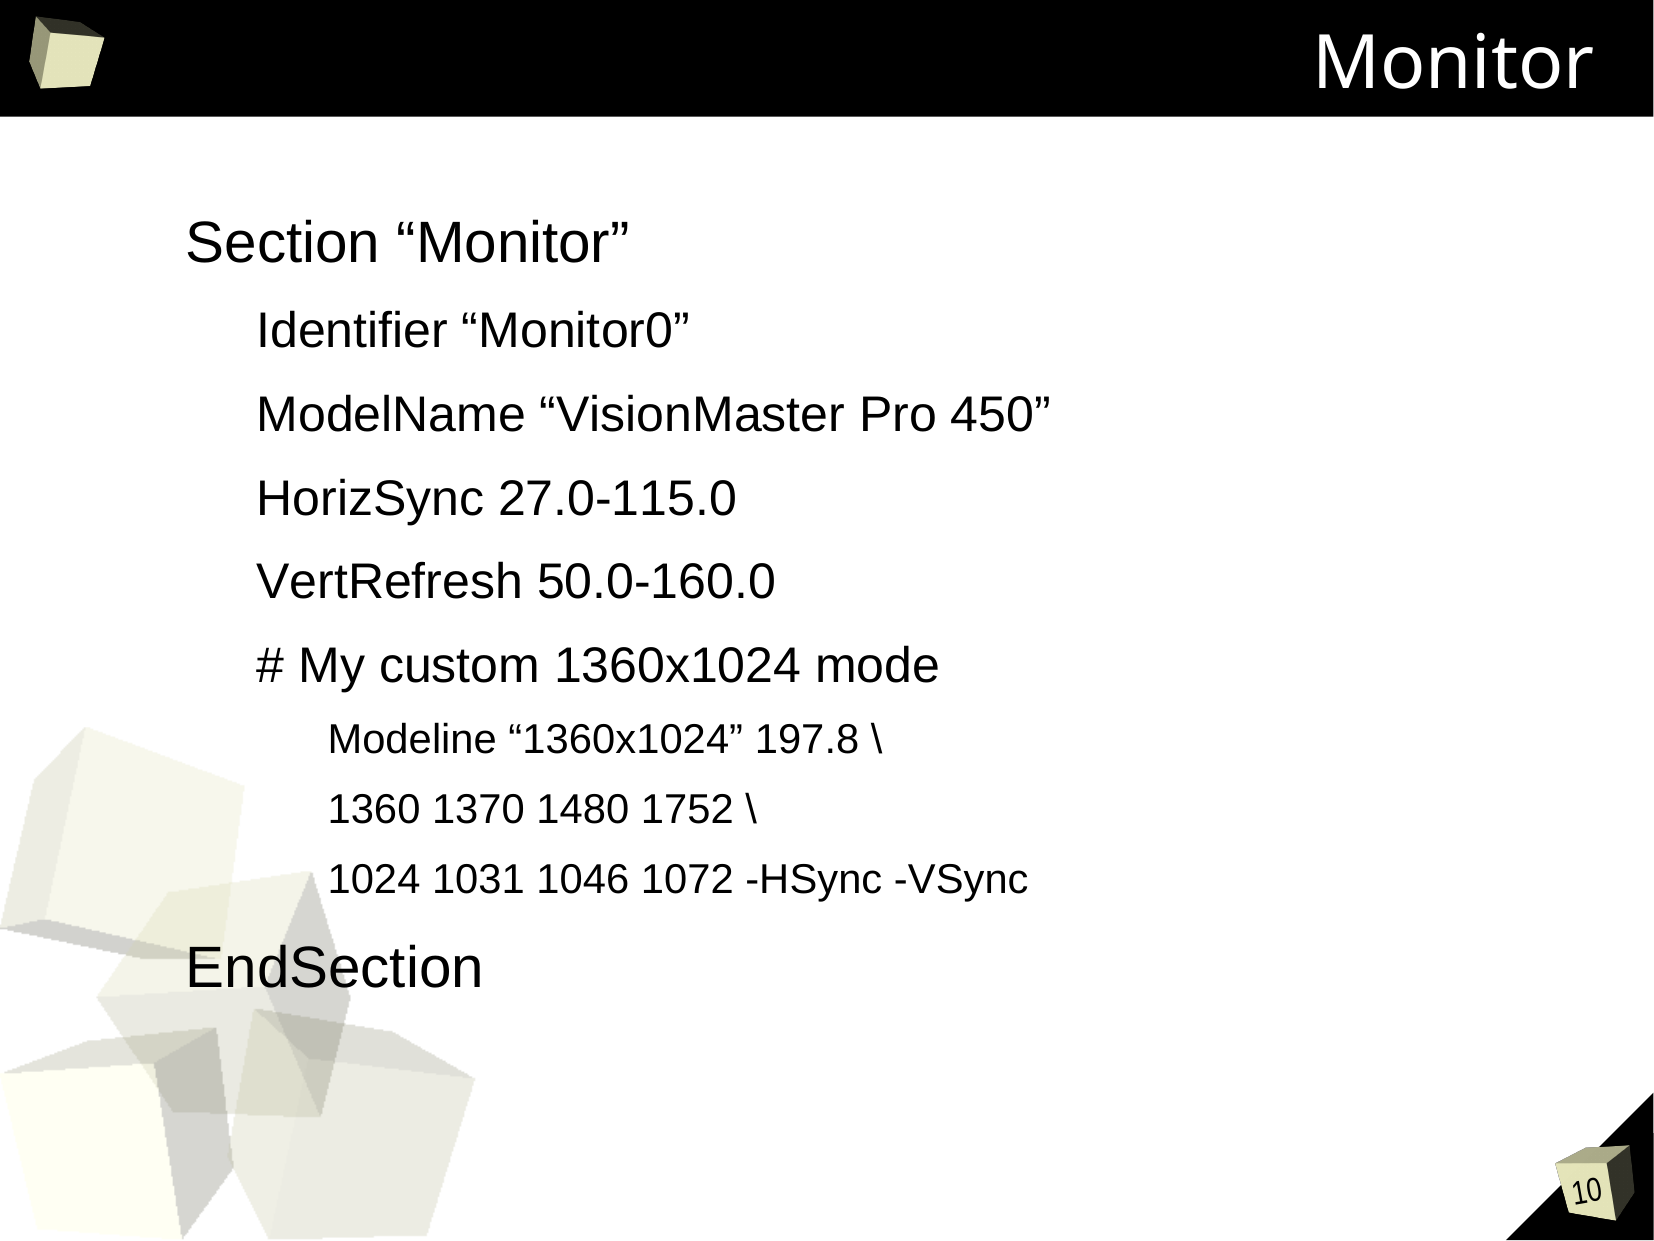

# Monitor
Section “Monitor”
Identifier “Monitor0”
ModelName “VisionMaster Pro 450”
HorizSync 27.0-115.0
VertRefresh 50.0-160.0
# My custom 1360x1024 mode
Modeline “1360x1024” 197.8 \
1360 1370 1480 1752 \
1024 1031 1046 1072 -HSync -VSync
EndSection